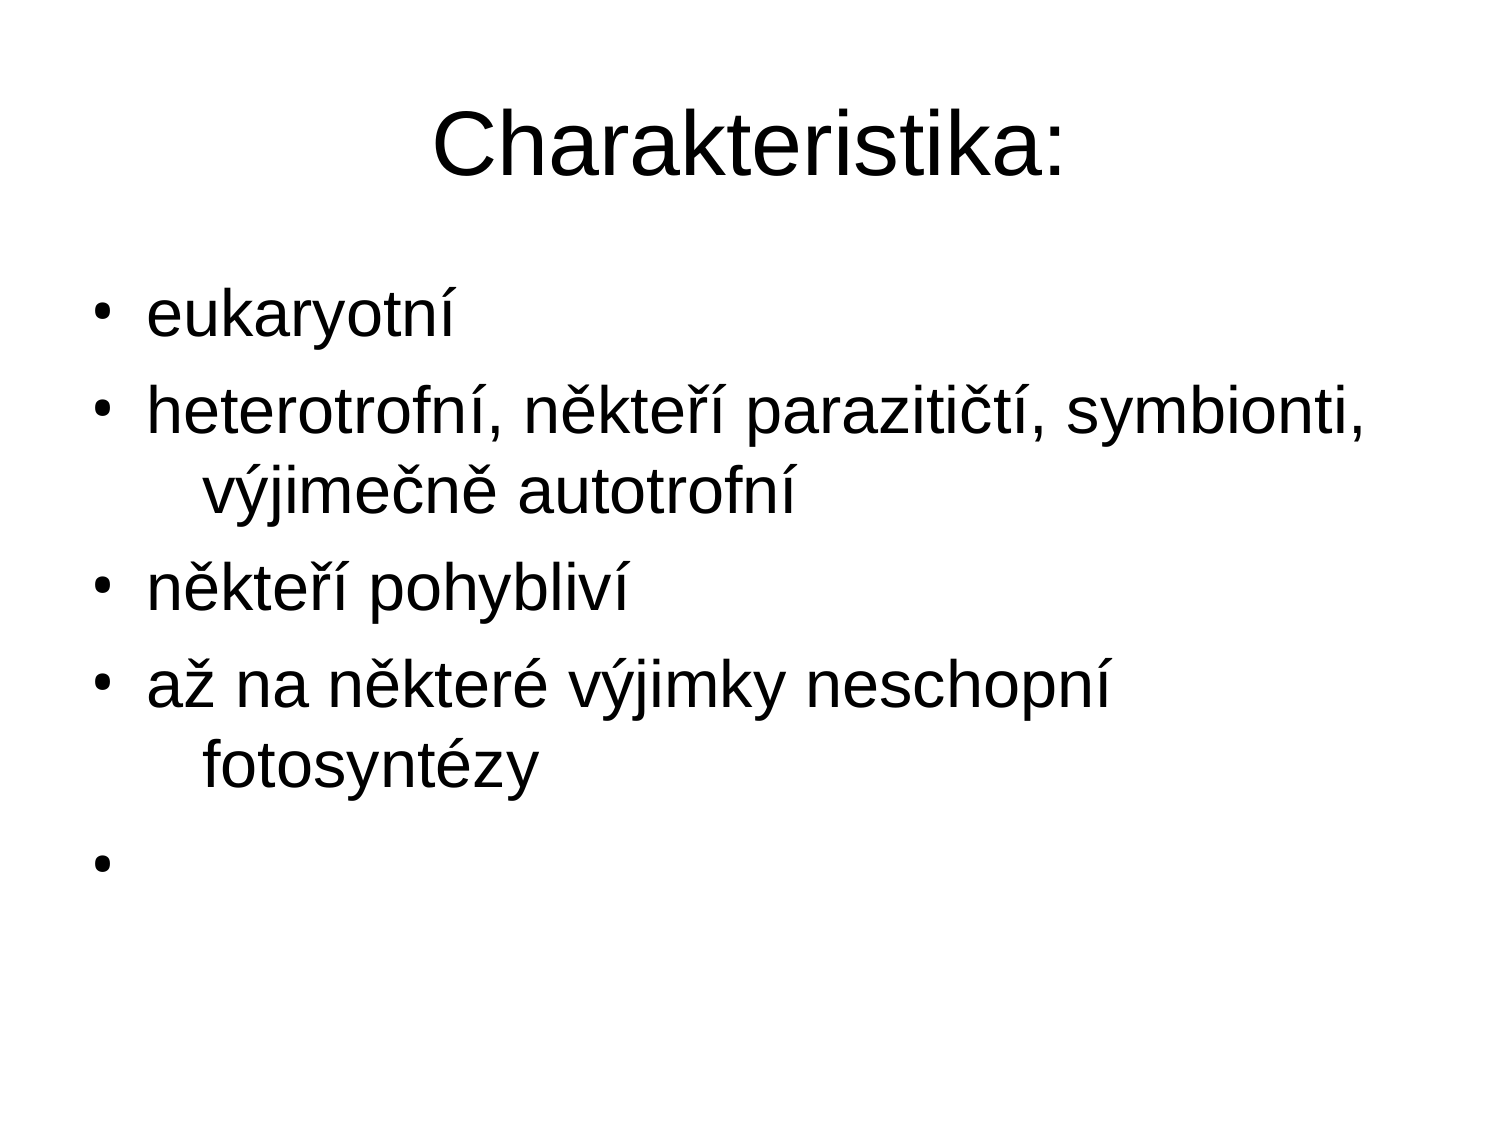

# Charakteristika:
eukaryotní
heterotrofní, někteří parazitičtí, symbionti, výjimečně autotrofní
někteří pohybliví
až na některé výjimky neschopní fotosyntézy